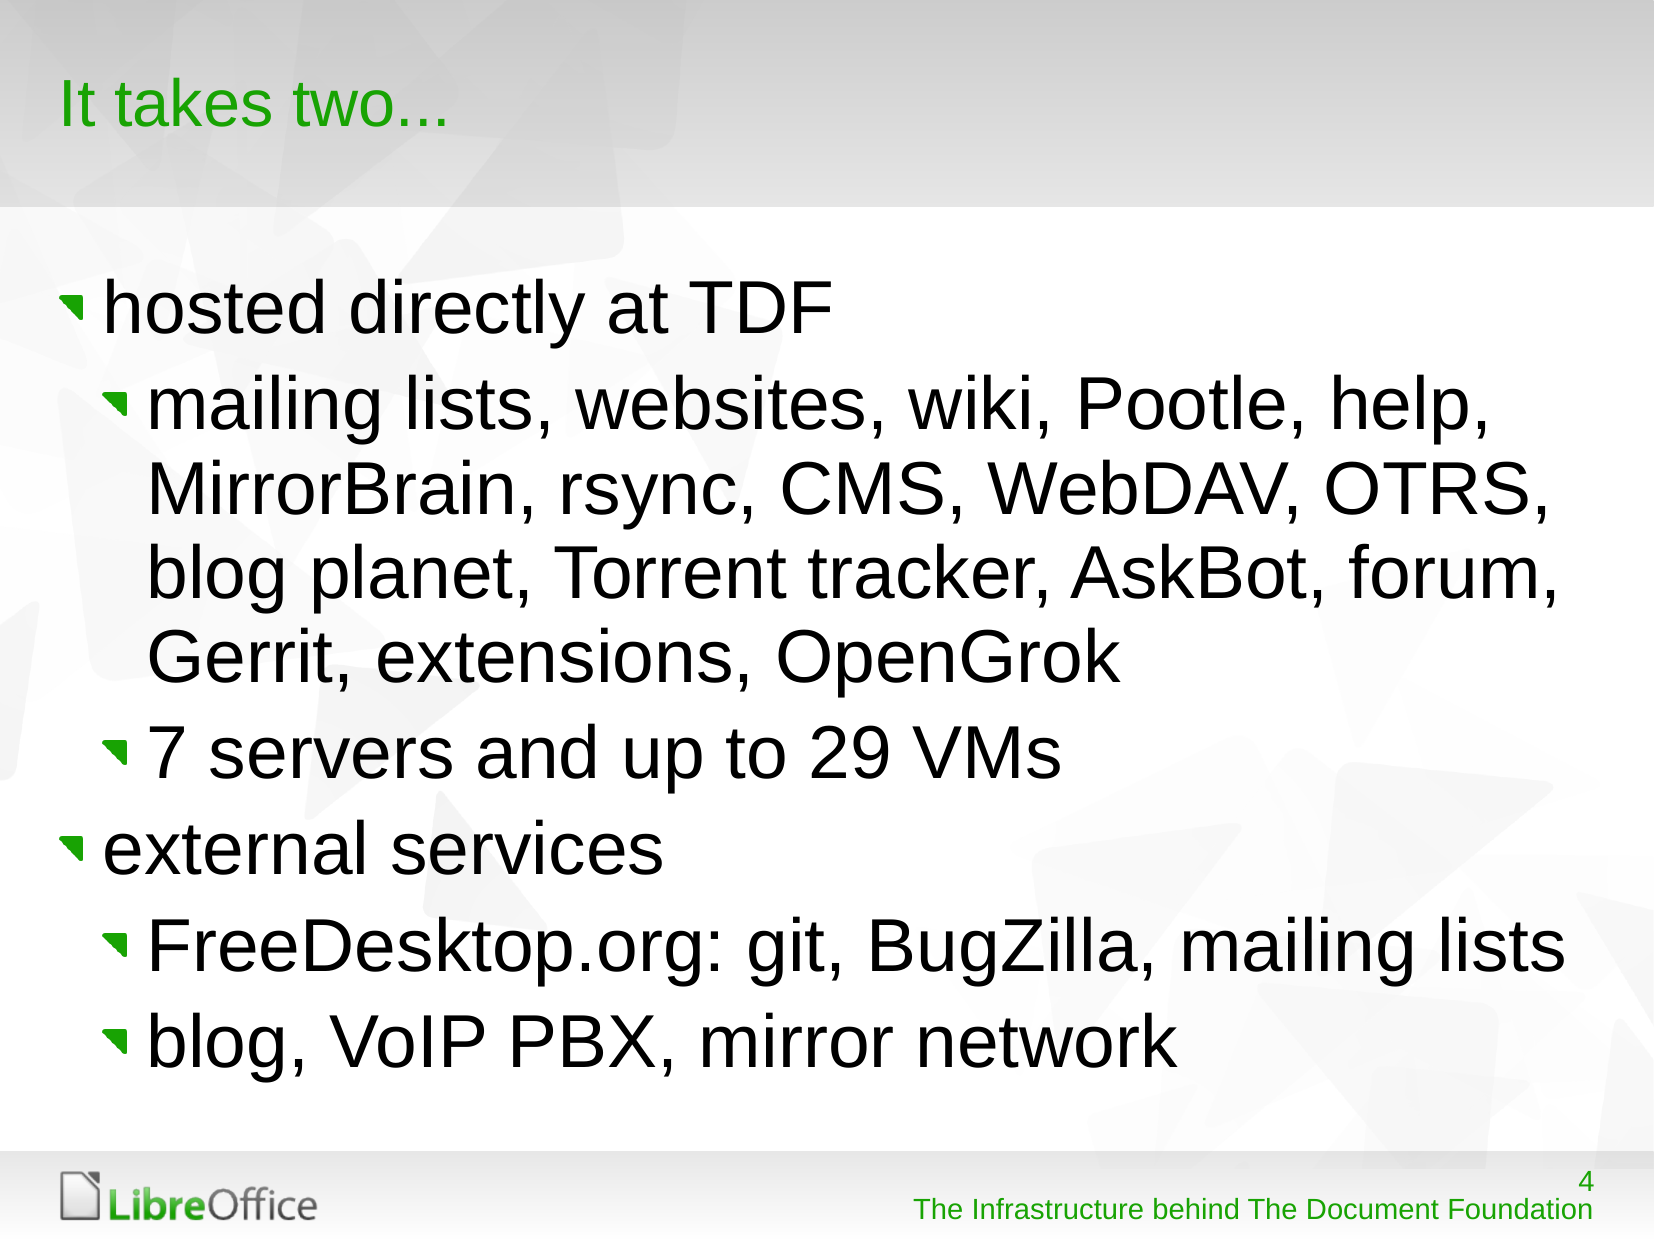

# It takes two...
hosted directly at TDF
mailing lists, websites, wiki, Pootle, help, MirrorBrain, rsync, CMS, WebDAV, OTRS, blog planet, Torrent tracker, AskBot, forum, Gerrit, extensions, OpenGrok
7 servers and up to 29 VMs
external services
FreeDesktop.org: git, BugZilla, mailing lists
blog, VoIP PBX, mirror network
4
The Infrastructure behind The Document Foundation